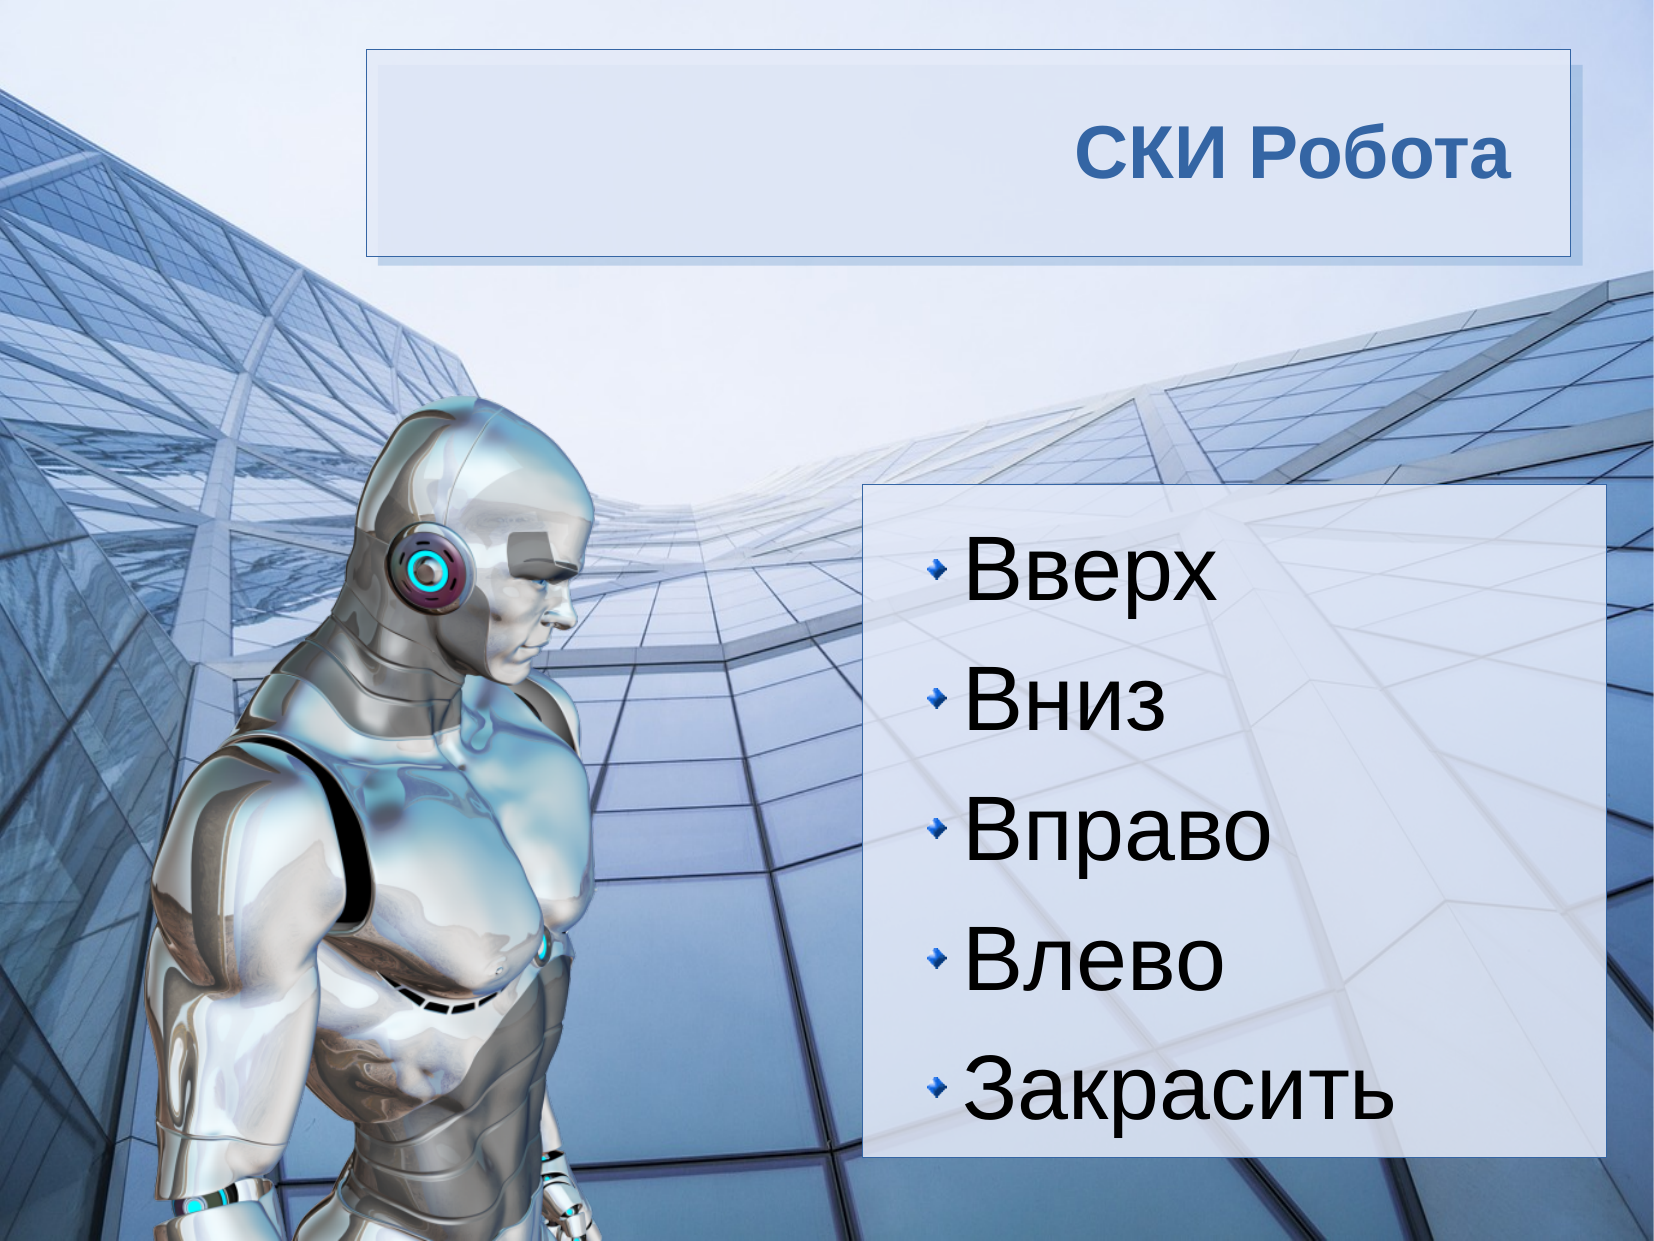

# СКИ Робота
Вверх
Вниз
Вправо
Влево
Закрасить